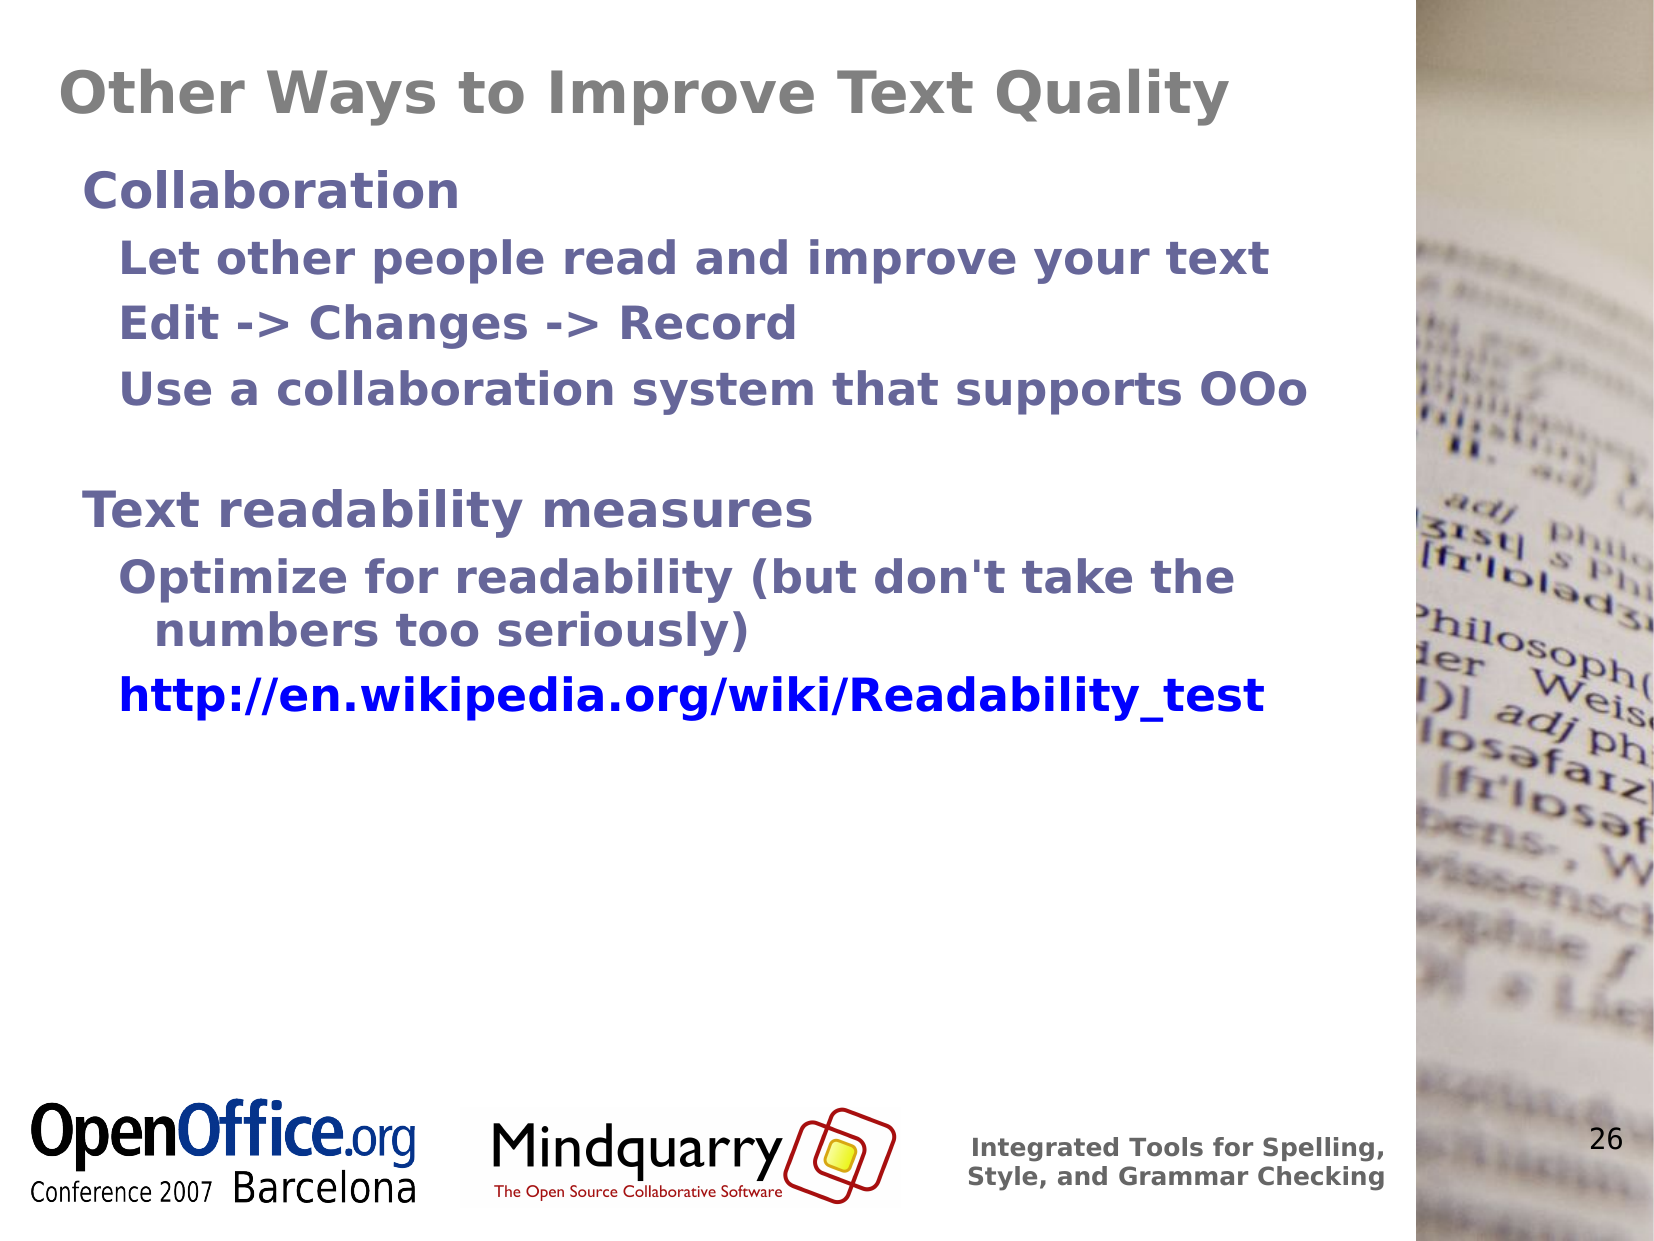

Other Ways to Improve Text Quality
Collaboration
Let other people read and improve your text
Edit -> Changes -> Record
Use a collaboration system that supports OOo
Text readability measures
Optimize for readability (but don't take the numbers too seriously)
http://en.wikipedia.org/wiki/Readability_test
26
#